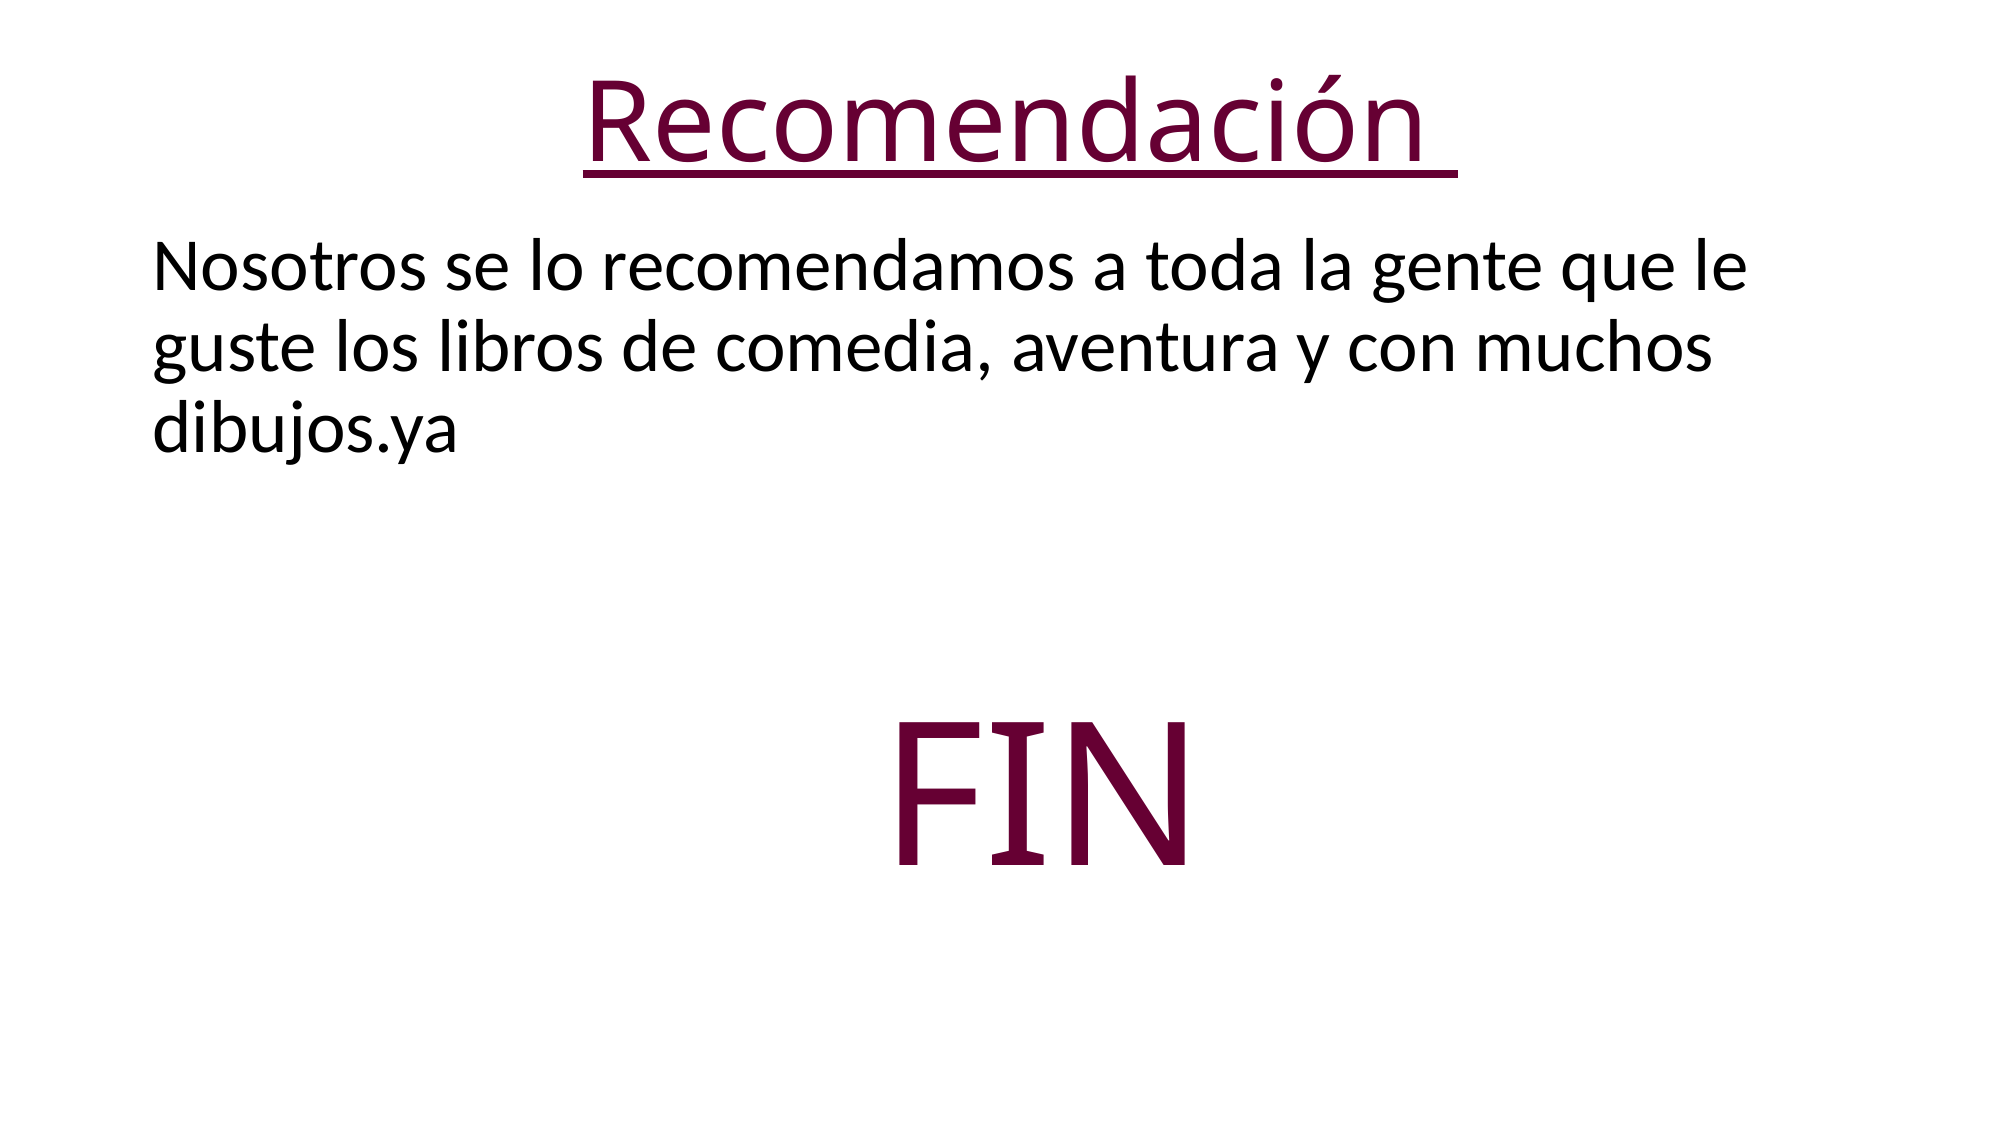

# Recomendación
Nosotros se lo recomendamos a toda la gente que le guste los libros de comedia, aventura y con muchos dibujos.ya
 FIN